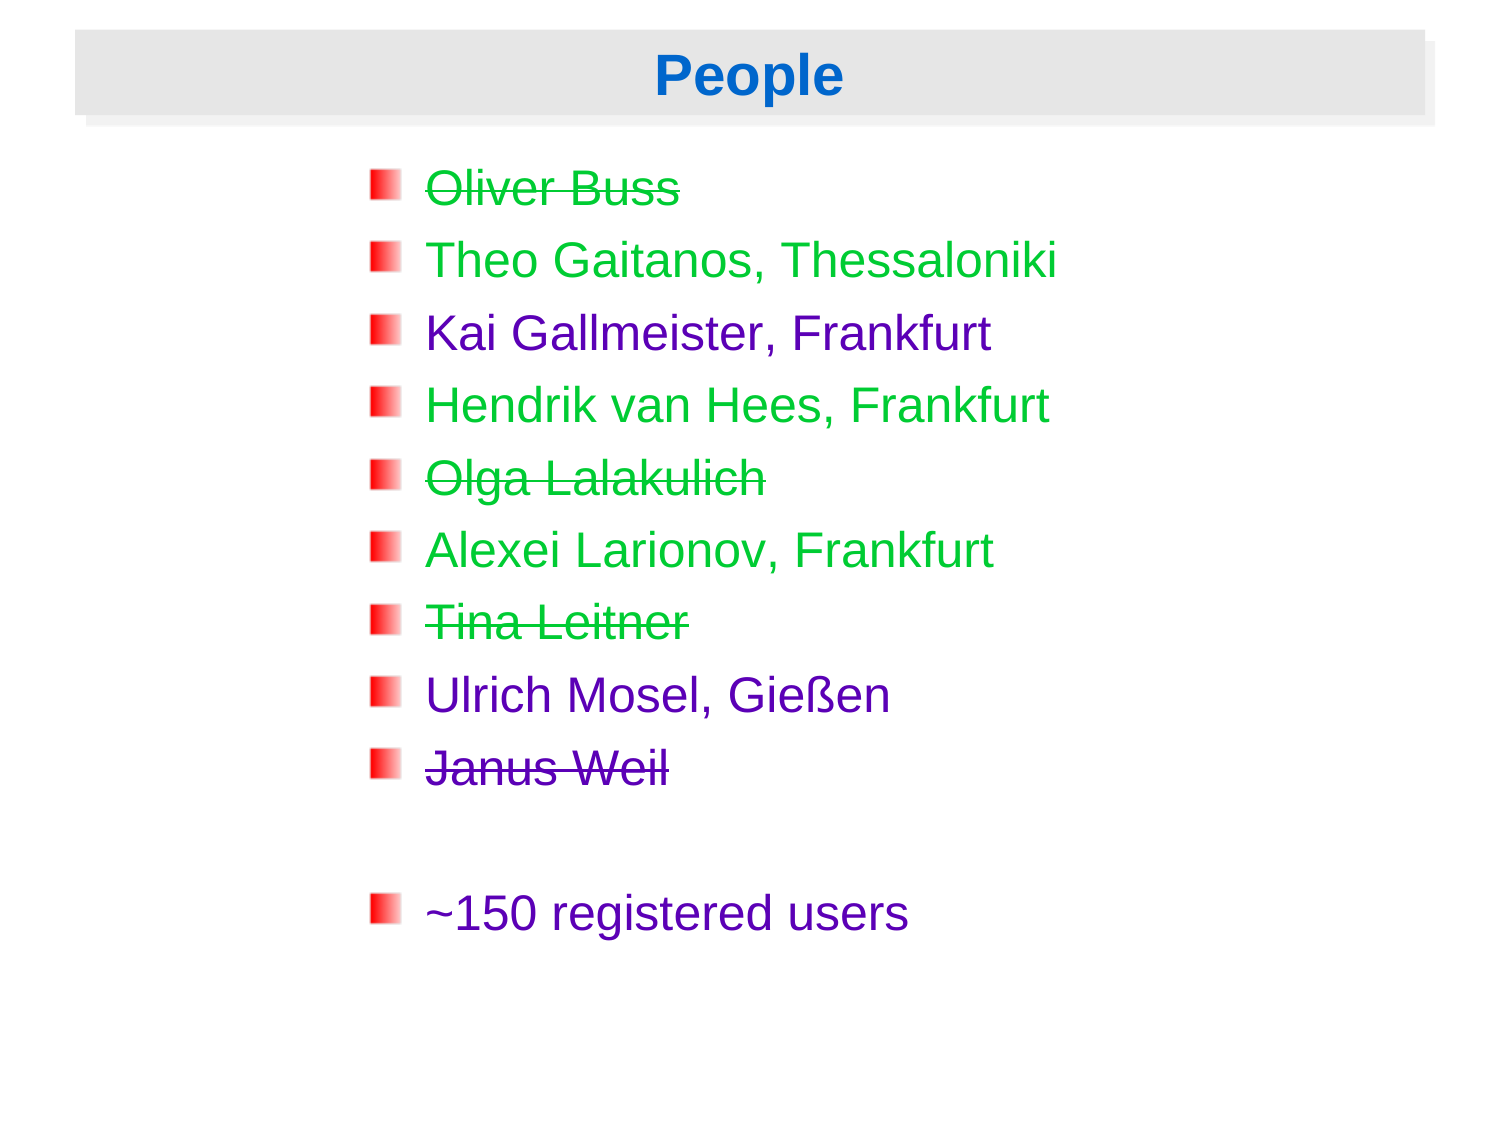

# People
Oliver Buss
Theo Gaitanos, Thessaloniki
Kai Gallmeister, Frankfurt
Hendrik van Hees, Frankfurt
Olga Lalakulich
Alexei Larionov, Frankfurt
Tina Leitner
Ulrich Mosel, Gießen
Janus Weil
~150 registered users